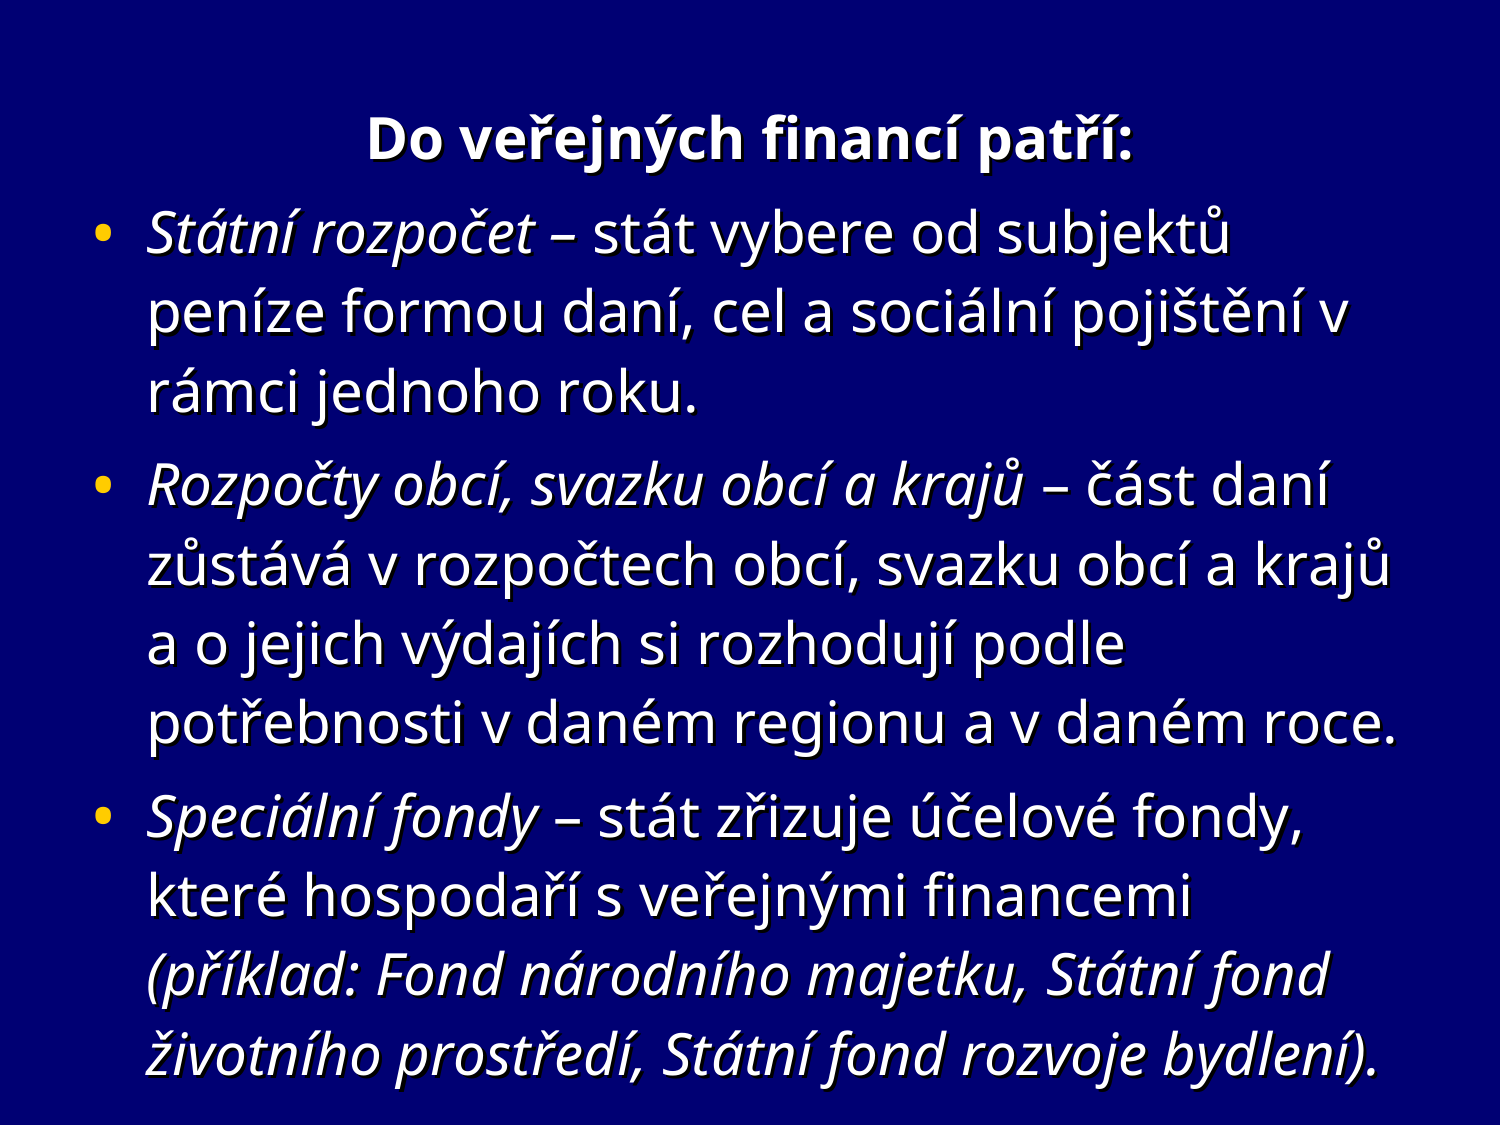

# Do veřejných financí patří:
Státní rozpočet – stát vybere od subjektů peníze formou daní, cel a sociální pojištění v rámci jednoho roku.
Rozpočty obcí, svazku obcí a krajů – část daní zůstává v rozpočtech obcí, svazku obcí a krajů a o jejich výdajích si rozhodují podle potřebnosti v daném regionu a v daném roce.
Speciální fondy – stát zřizuje účelové fondy, které hospodaří s veřejnými financemi (příklad: Fond národního majetku, Státní fond životního prostředí, Státní fond rozvoje bydlení).